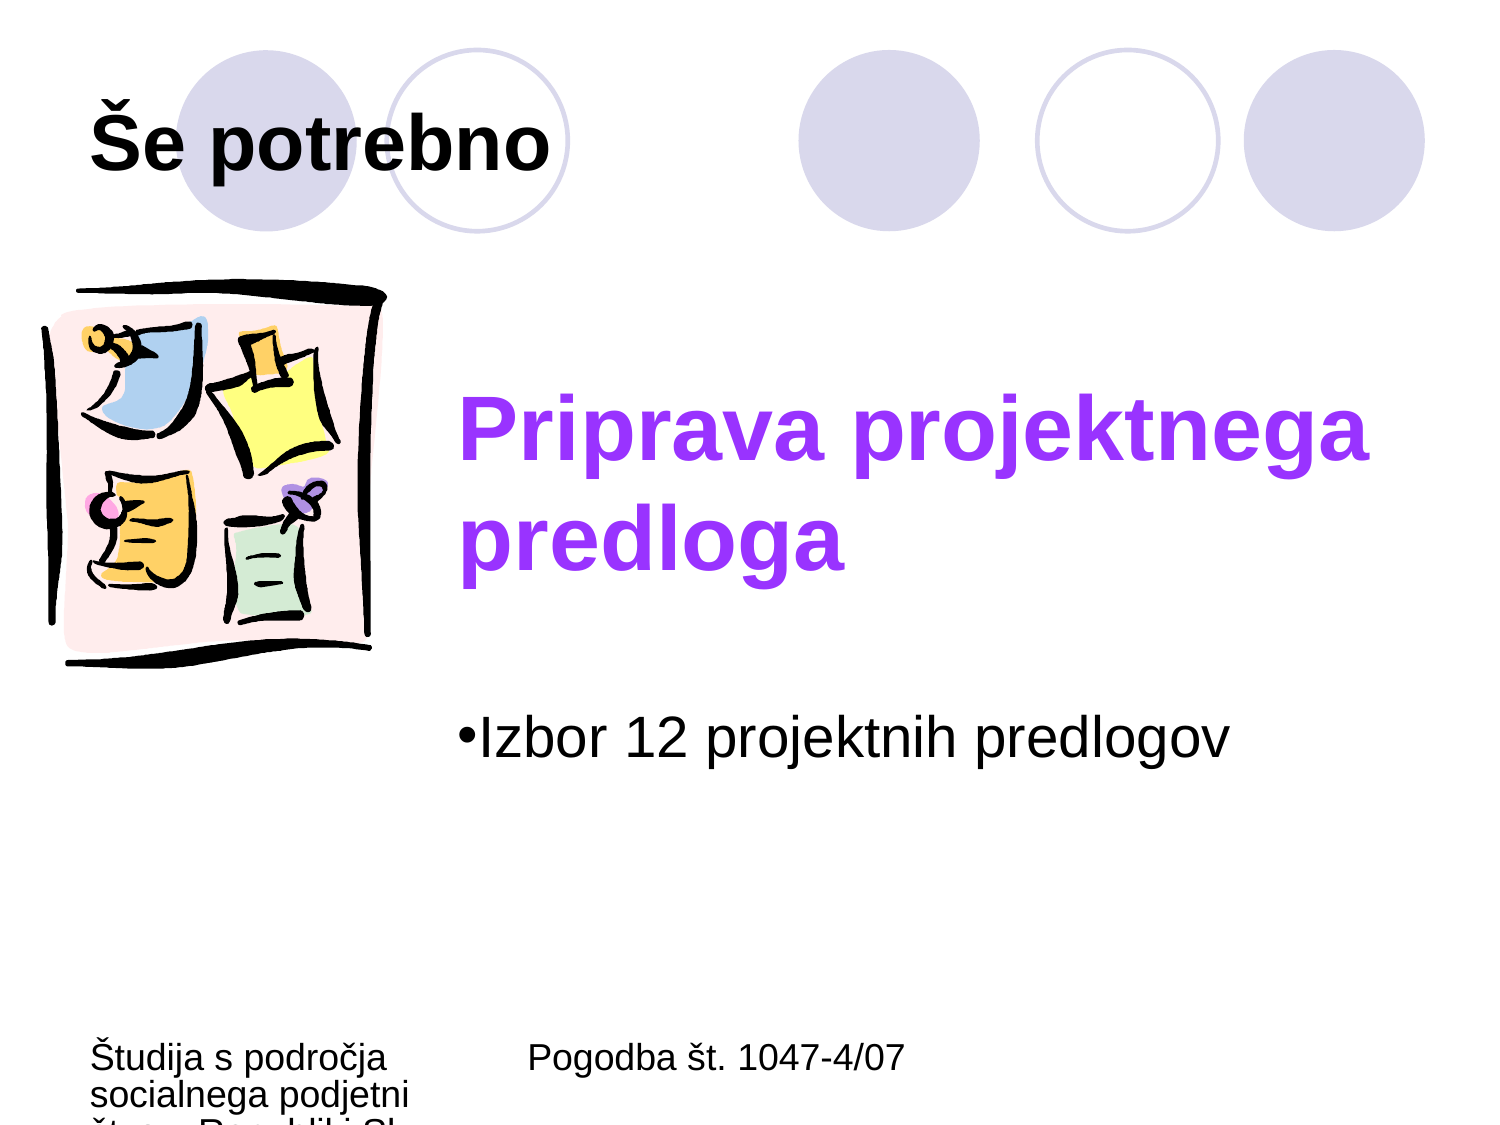

# Še potrebno
Priprava projektnega predloga
Izbor 12 projektnih predlogov
Študija s področja socialnega podjetništva v Republiki Sloveniji;
Pogodba št. 1047-4/07